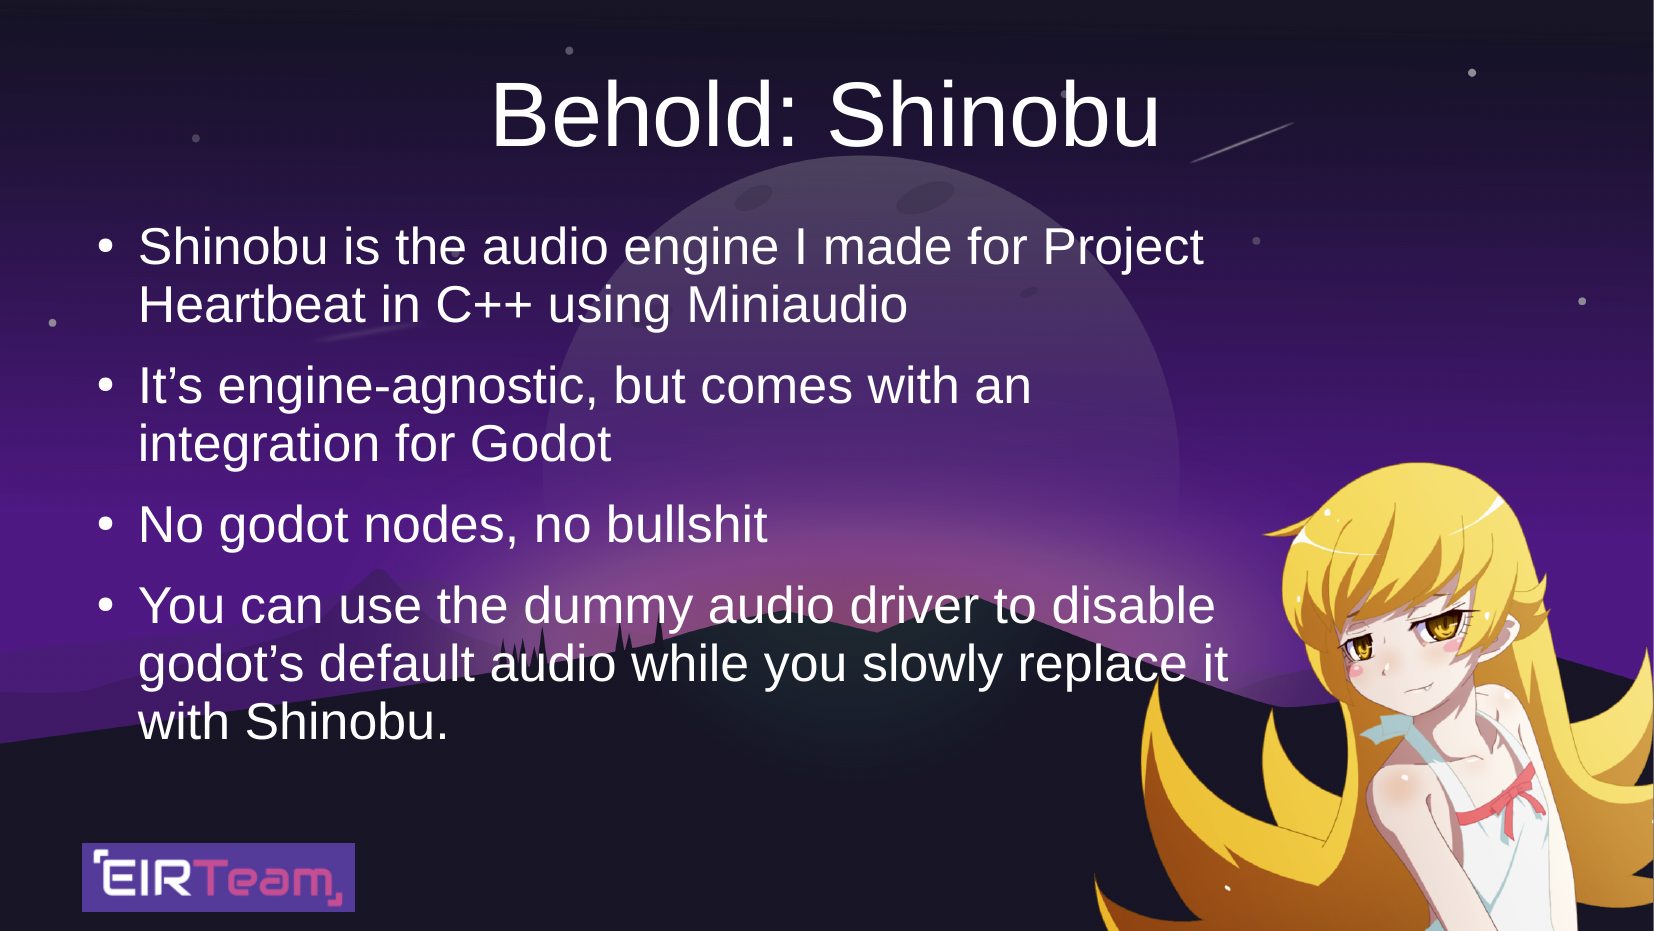

# Behold: Shinobu
Shinobu is the audio engine I made for Project Heartbeat in C++ using Miniaudio
It’s engine-agnostic, but comes with an integration for Godot
No godot nodes, no bullshit
You can use the dummy audio driver to disable godot’s default audio while you slowly replace it with Shinobu.